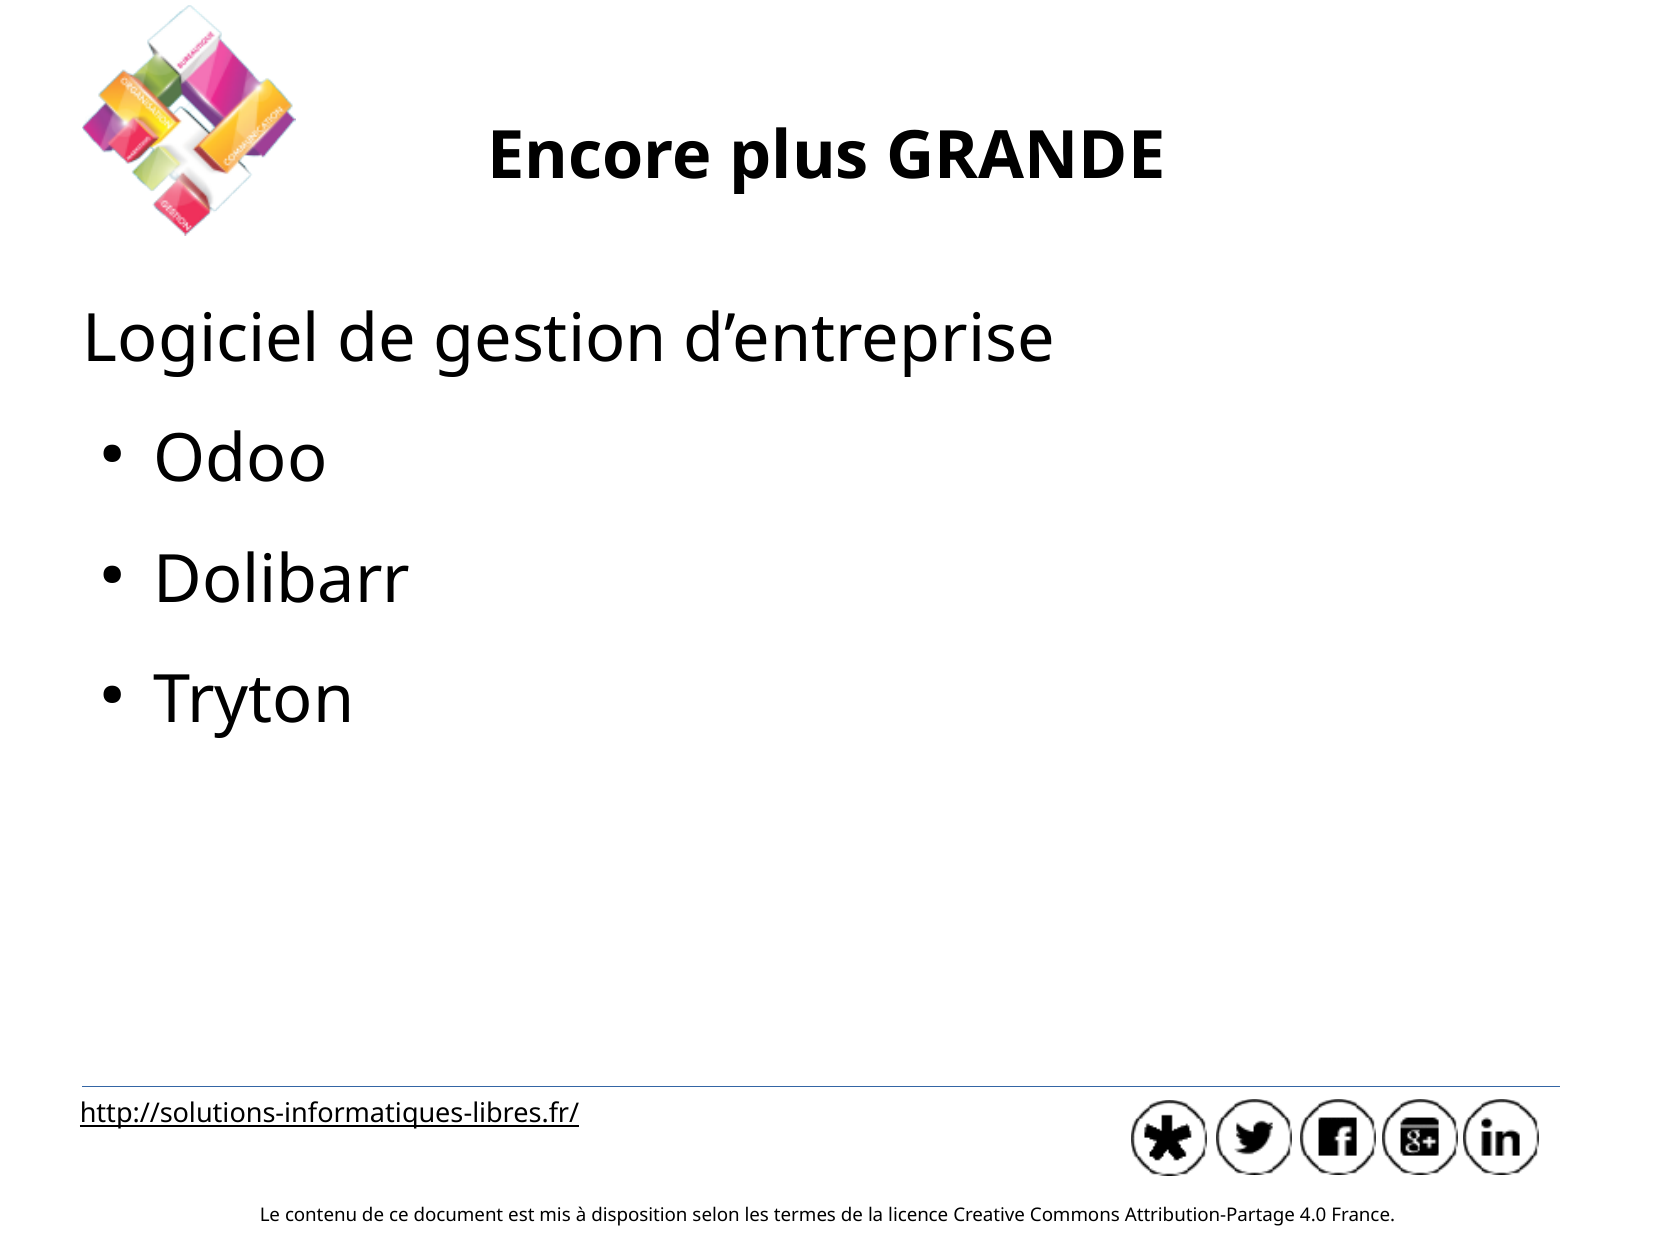

# Encore plus GRANDE
Logiciel de gestion d’entreprise
Odoo
Dolibarr
Tryton